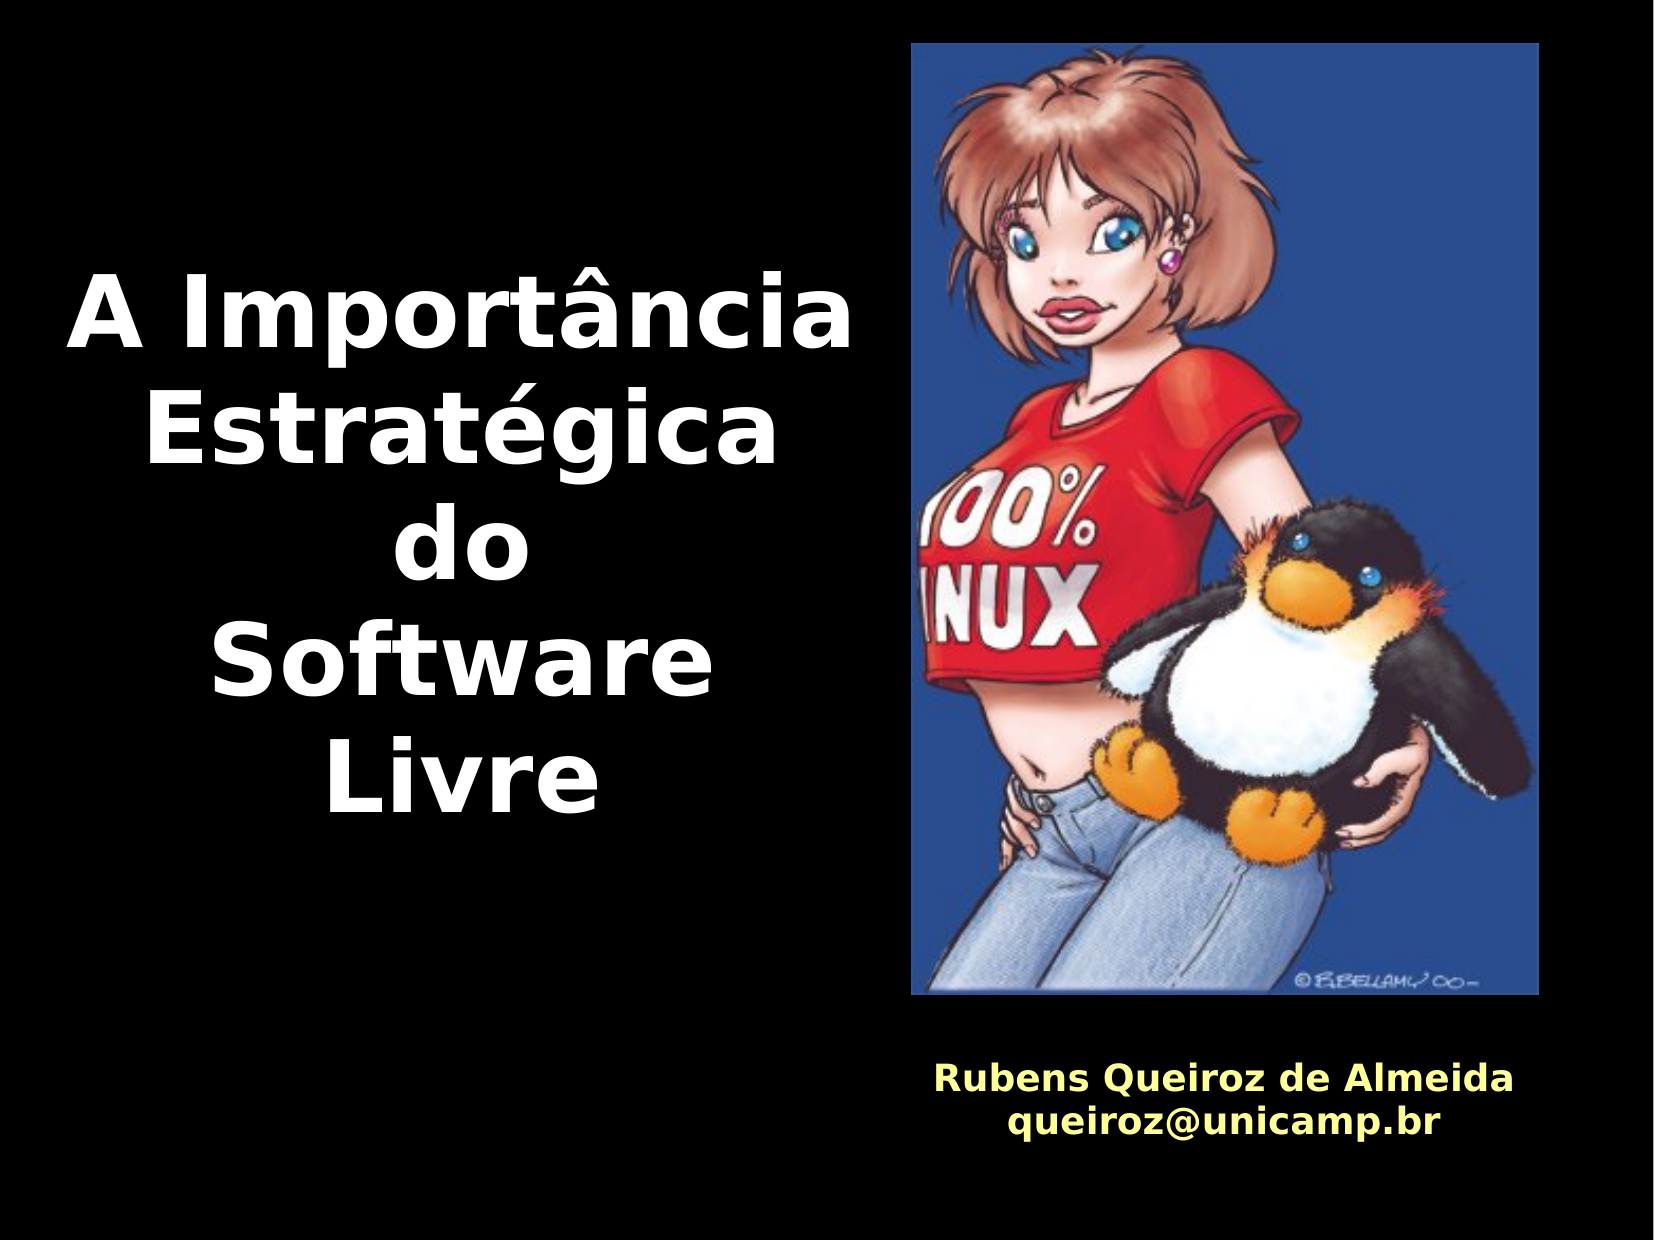

A Importância
Estratégica
do
Software
Livre
Rubens Queiroz de Almeida
queiroz@unicamp.br